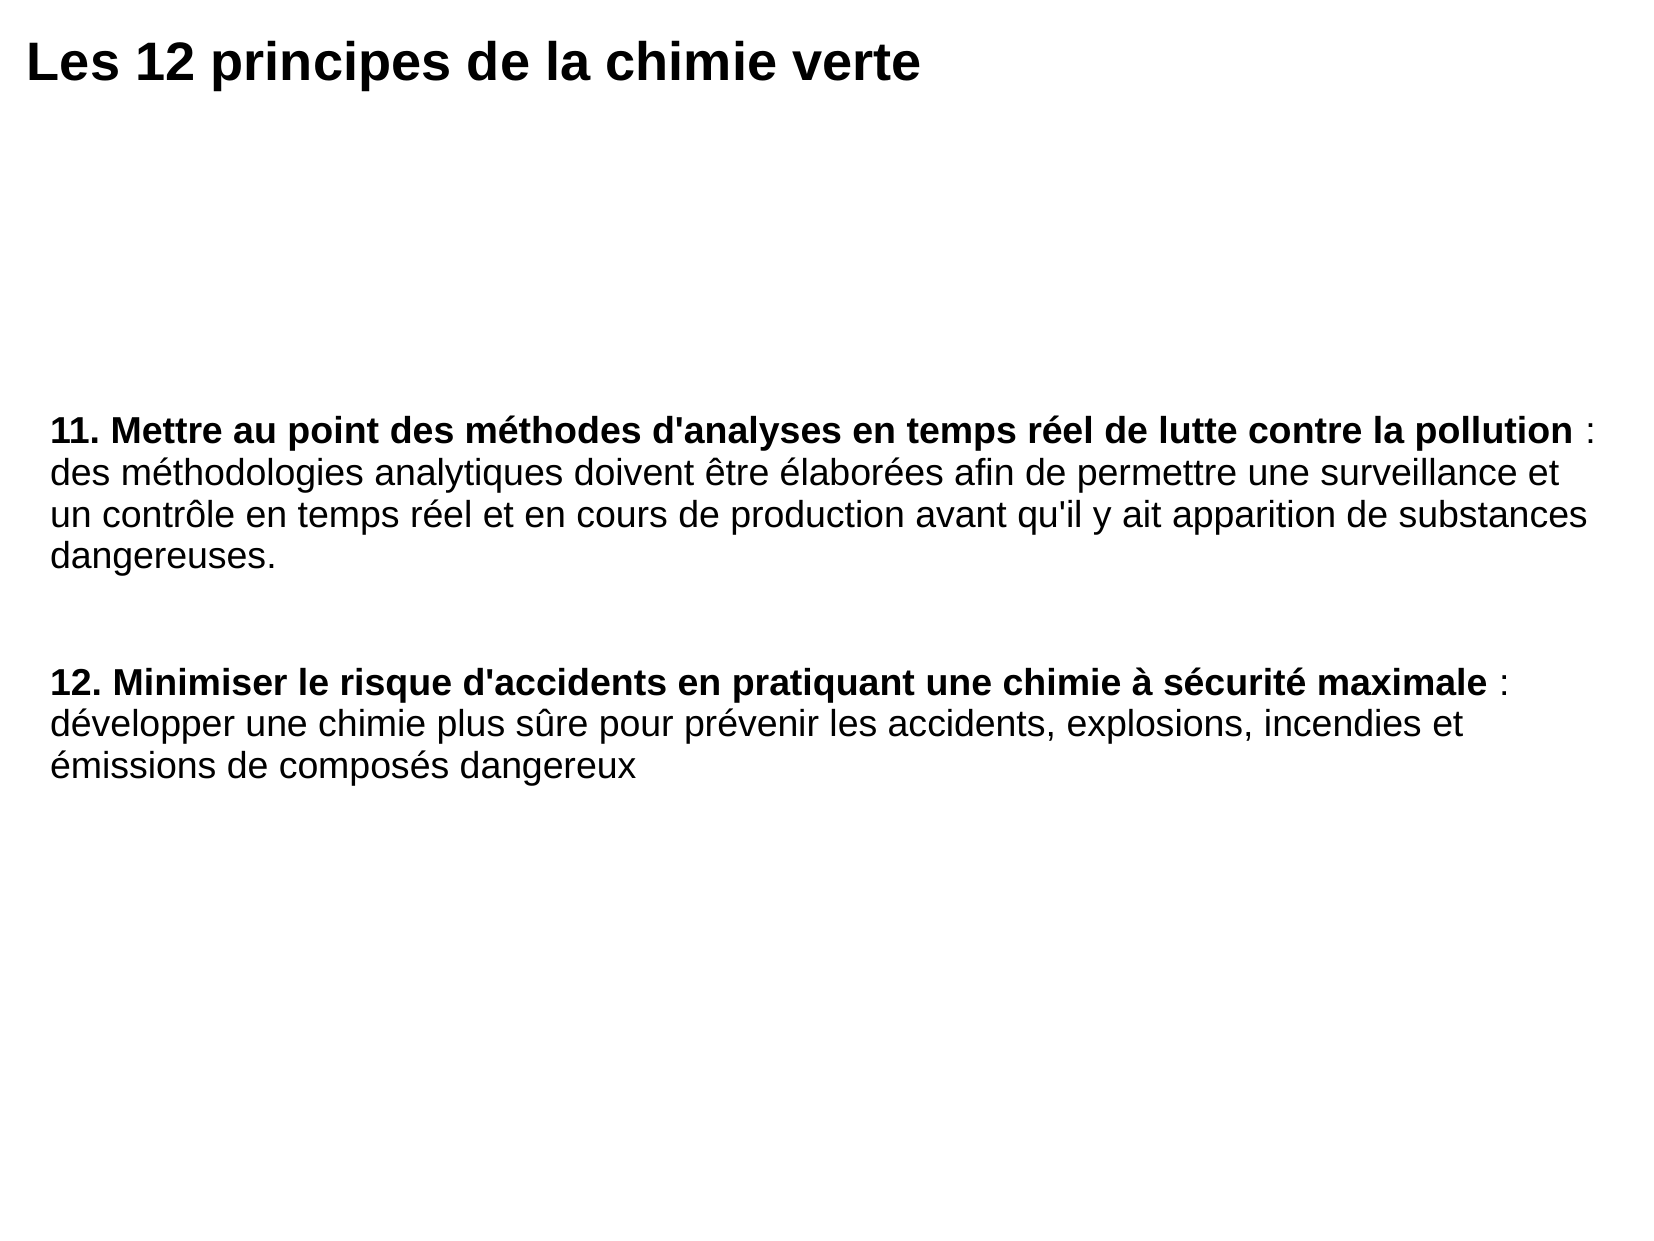

Les 12 principes de la chimie verte
11. Mettre au point des méthodes d'analyses en temps réel de lutte contre la pollution : des méthodologies analytiques doivent être élaborées afin de permettre une surveillance et un contrôle en temps réel et en cours de production avant qu'il y ait apparition de substances dangereuses.
12. Minimiser le risque d'accidents en pratiquant une chimie à sécurité maximale : développer une chimie plus sûre pour prévenir les accidents, explosions, incendies et émissions de composés dangereux